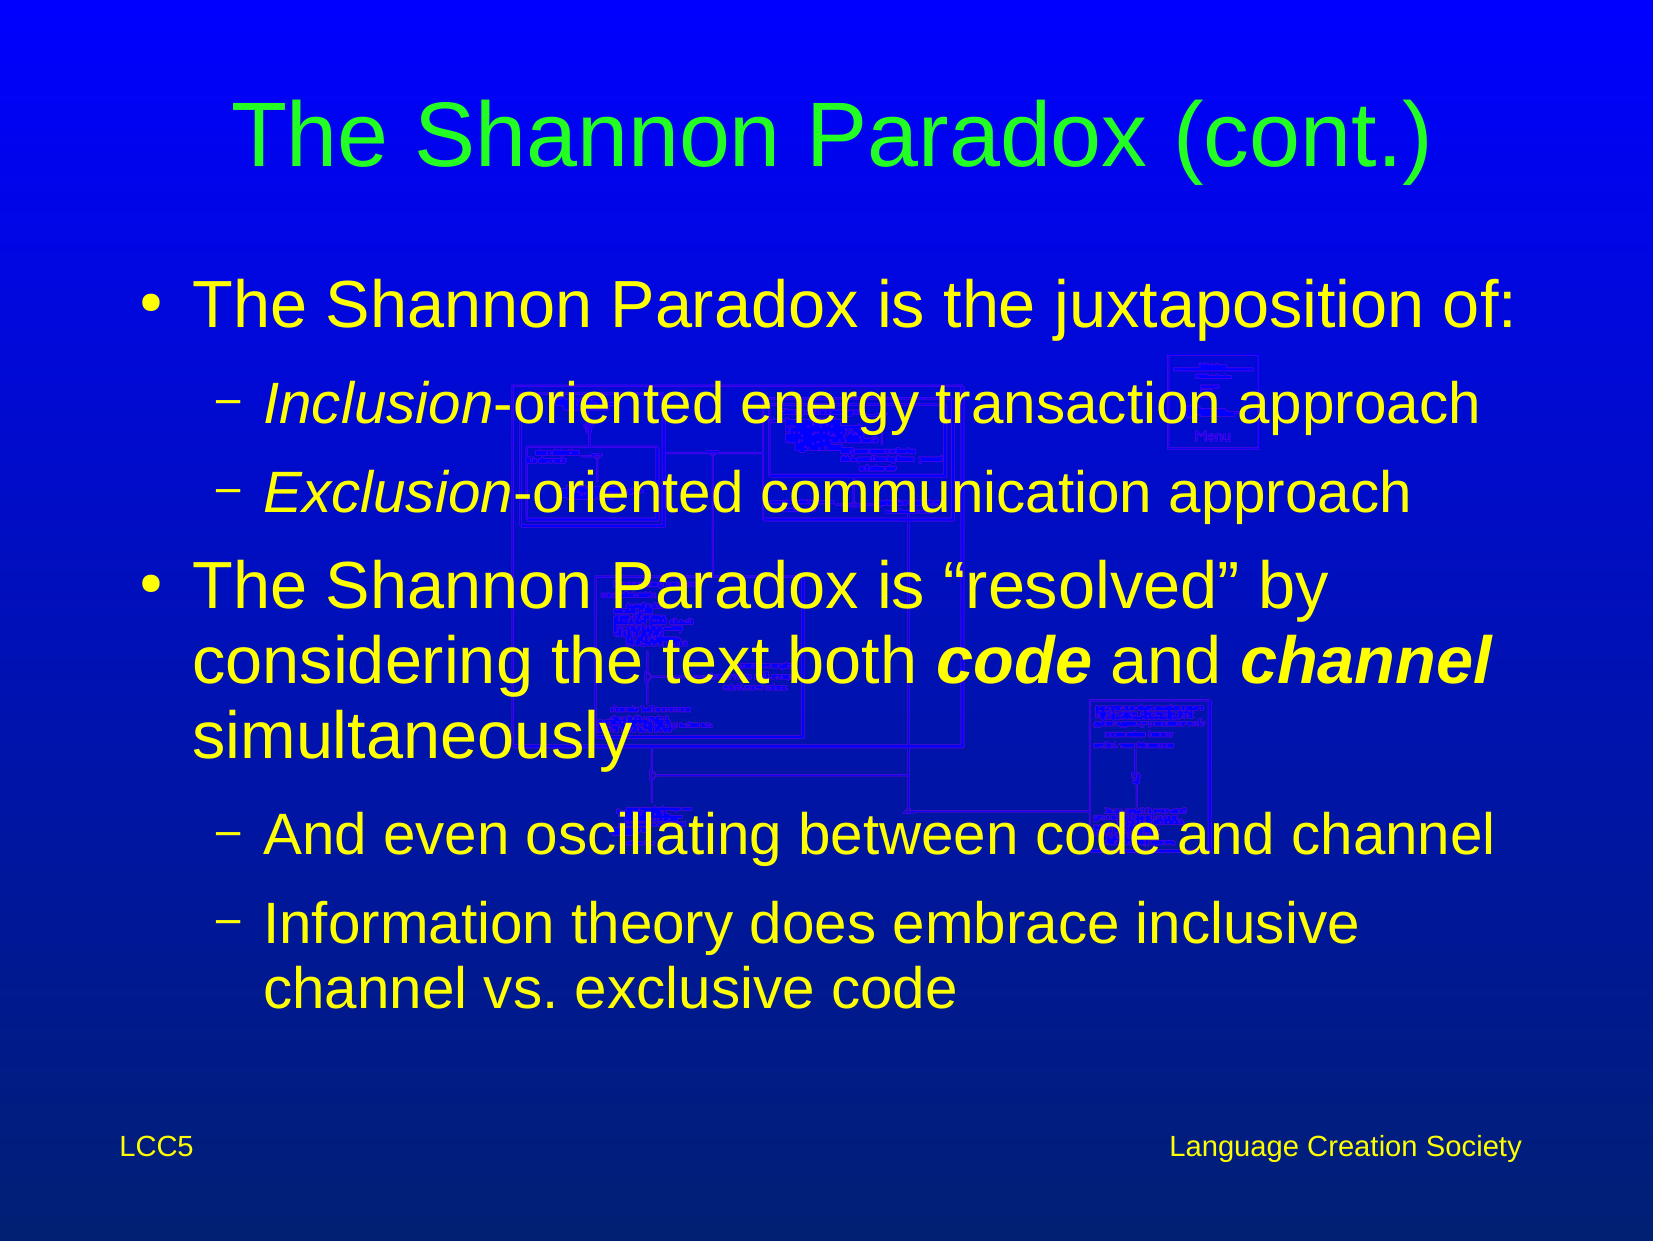

# The Shannon Paradox (cont.)
The Shannon Paradox is the juxtaposition of:
Inclusion-oriented energy transaction approach
Exclusion-oriented communication approach
The Shannon Paradox is “resolved” by considering the text both code and channel simultaneously
And even oscillating between code and channel
Information theory does embrace inclusive channel vs. exclusive code